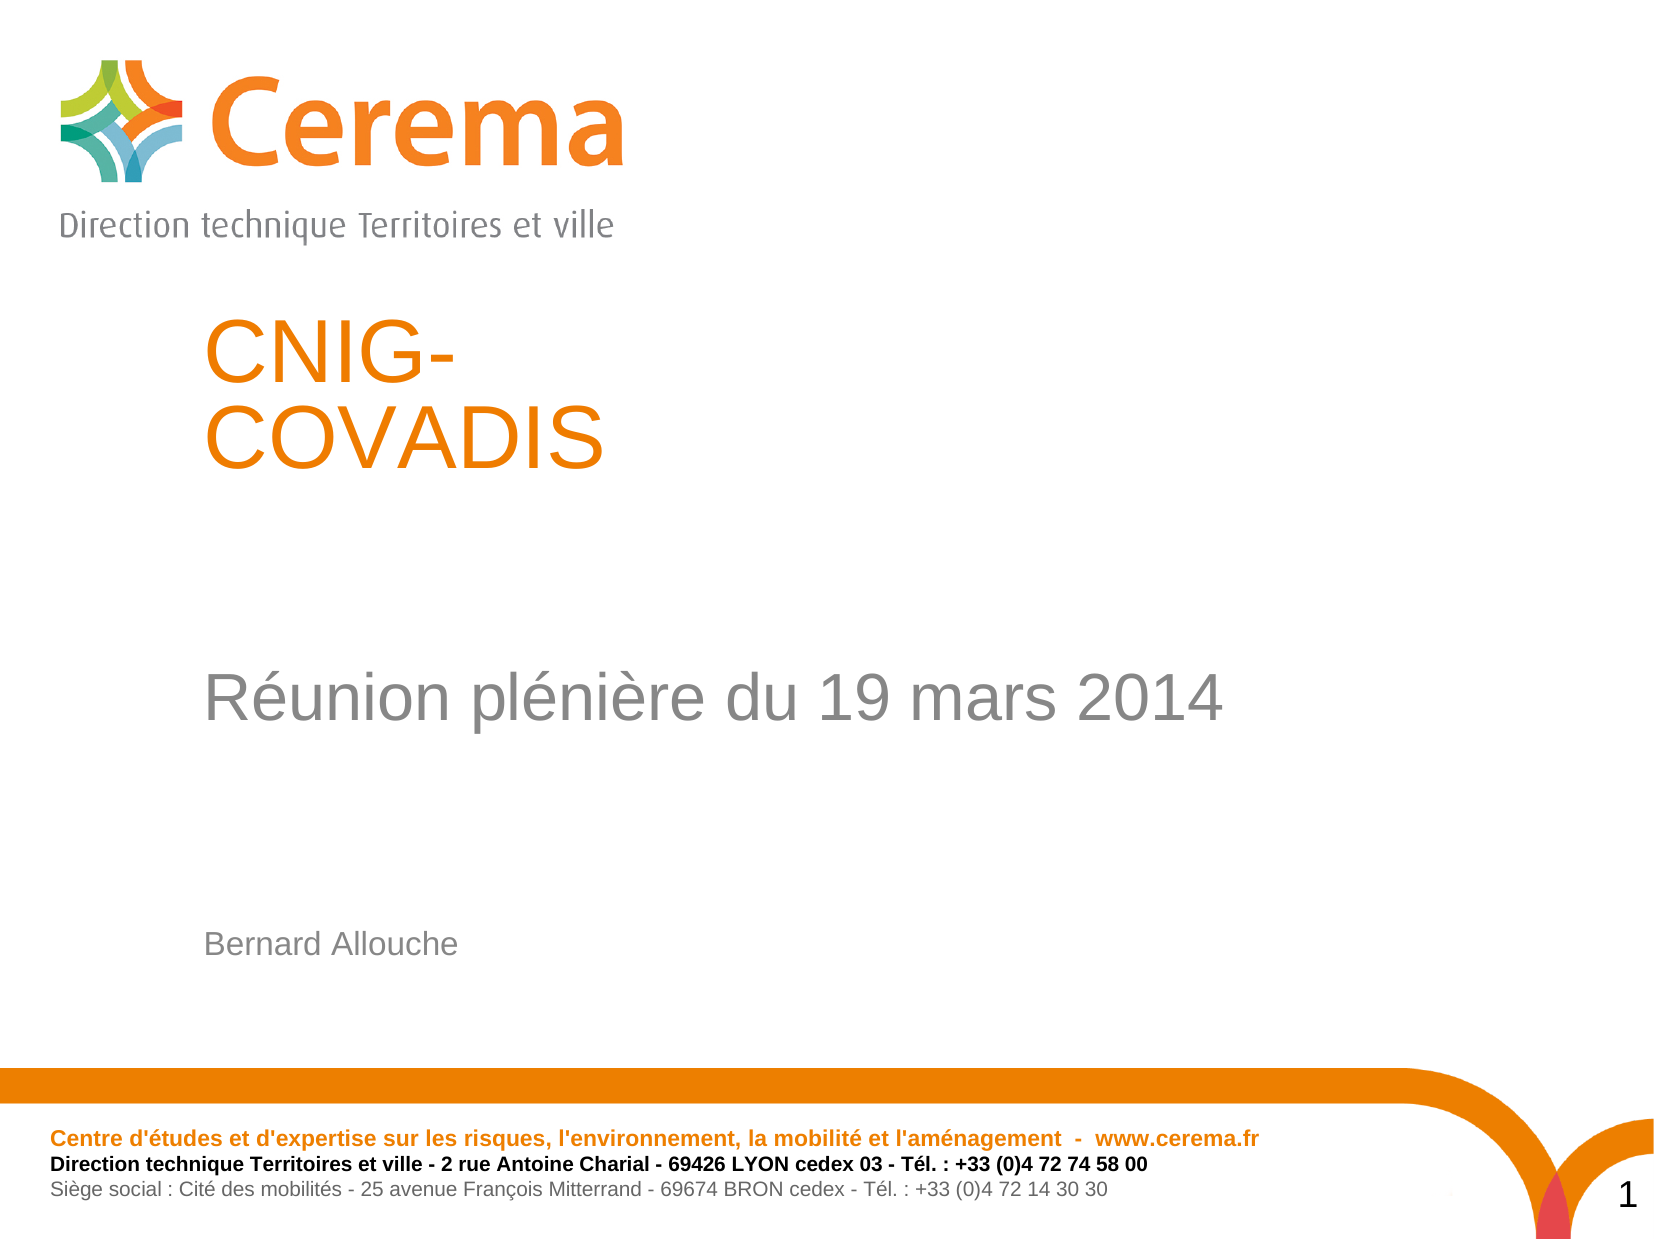

CNIG-COVADIS
Réunion plénière du 19 mars 2014
Bernard Allouche